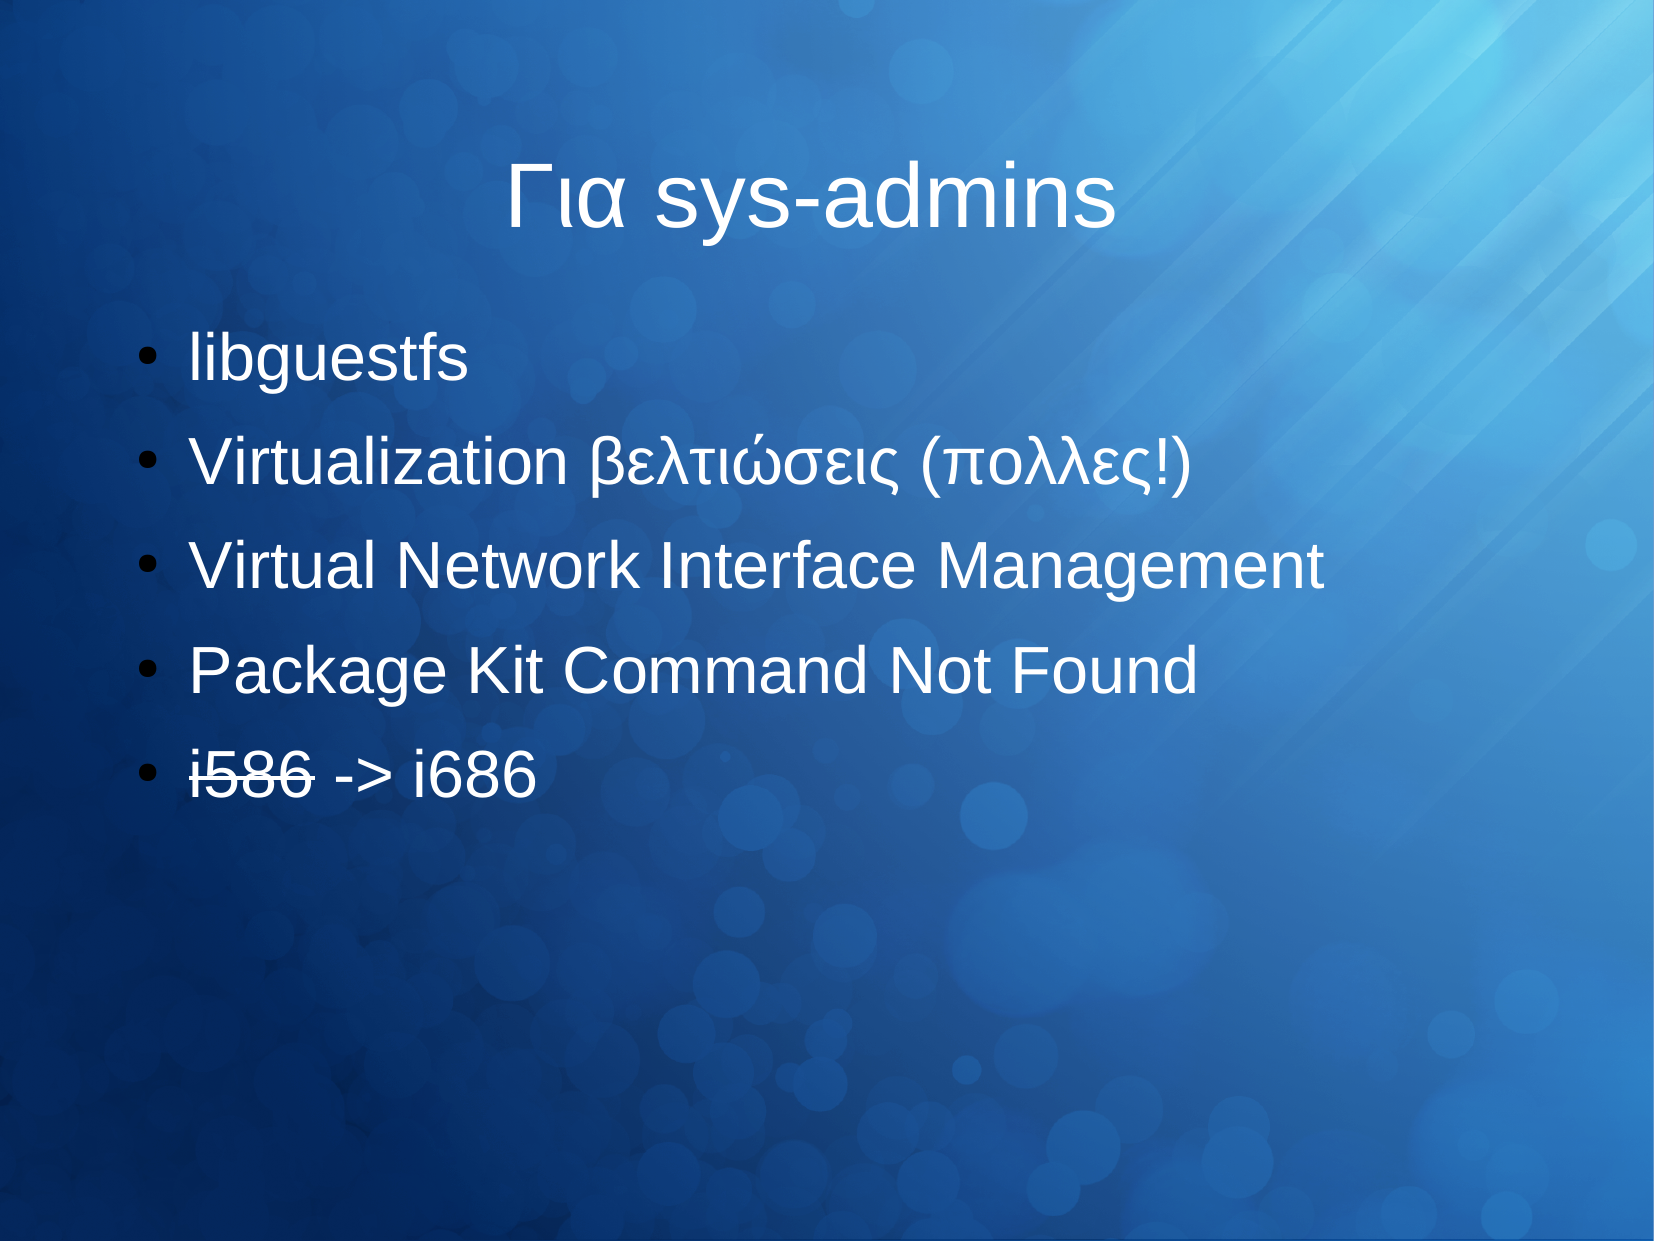

# Για sys-admins
libguestfs
Virtualization βελτιώσεις (πολλες!)
Virtual Network Interface Management
Package Kit Command Not Found
i586 -> i686